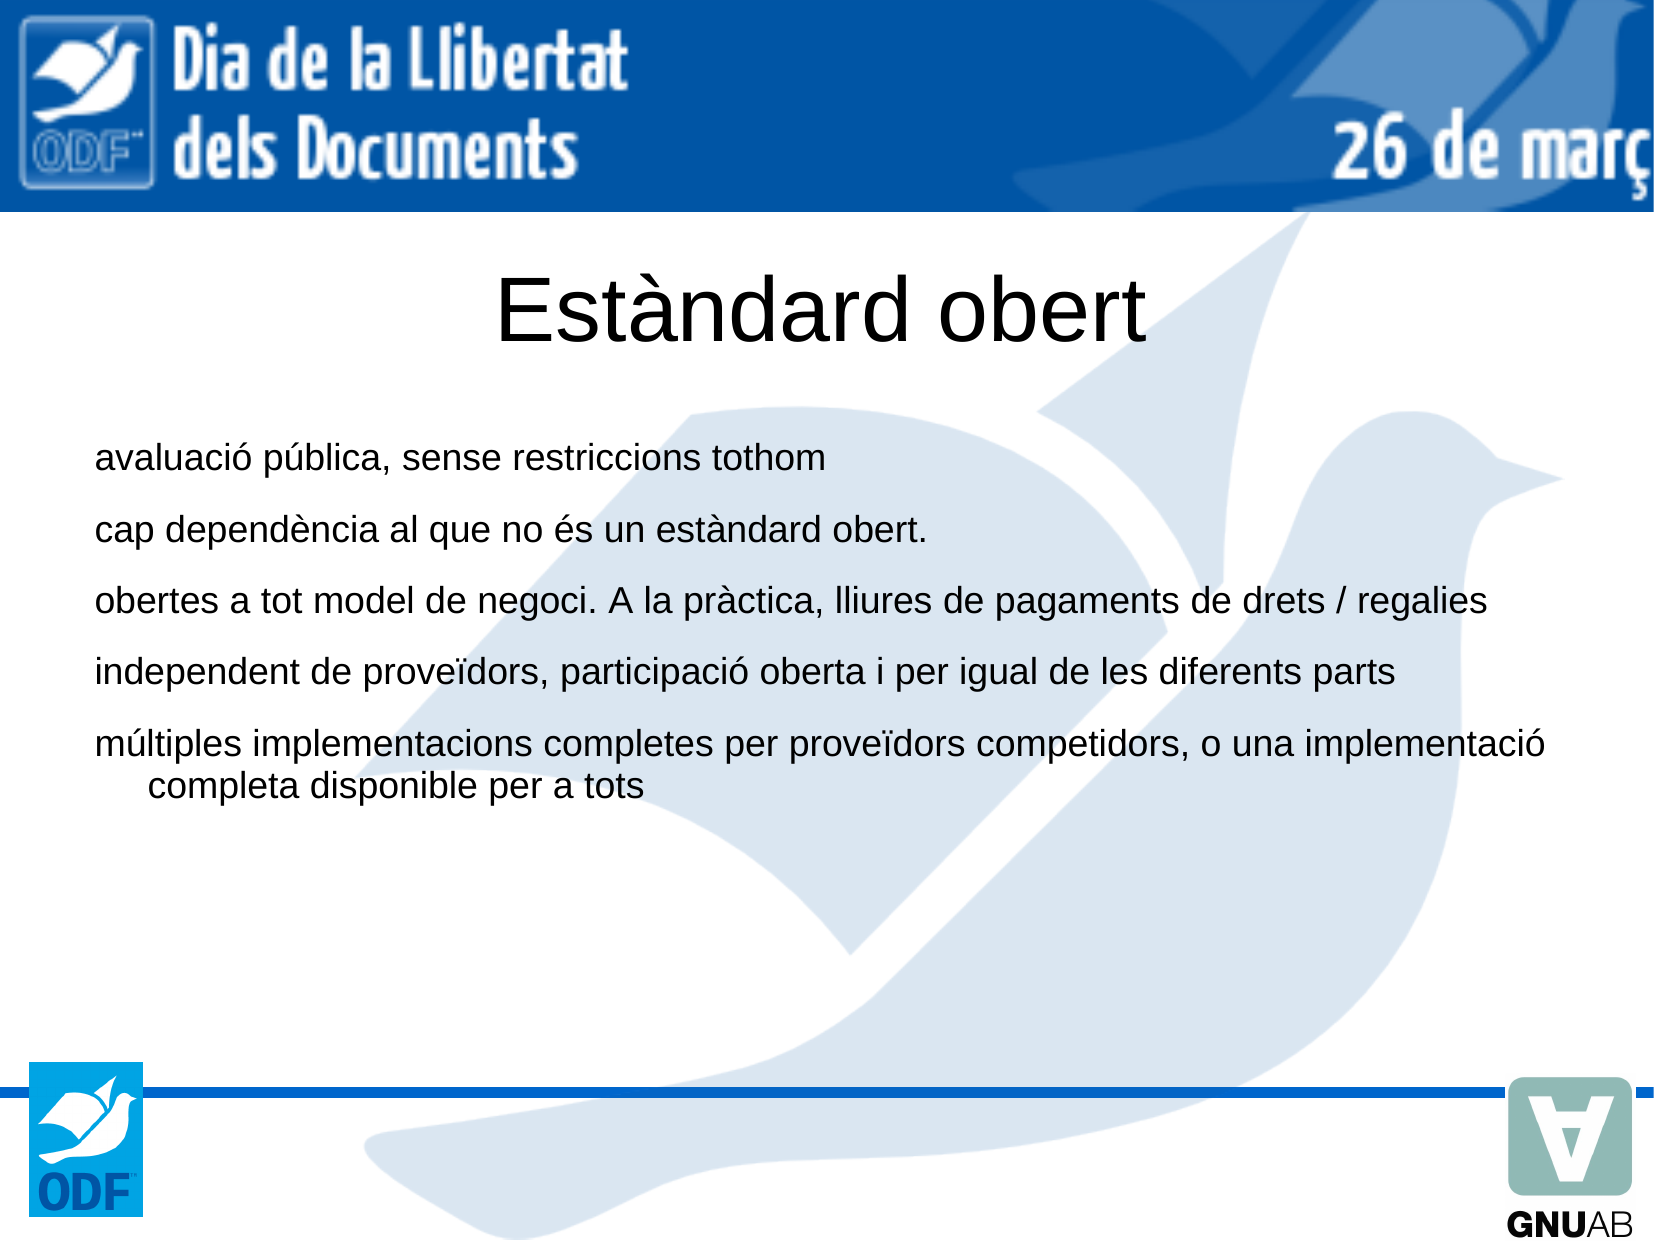

# Estàndard obert
avaluació pública, sense restriccions tothom
cap dependència al que no és un estàndard obert.
obertes a tot model de negoci. A la pràctica, lliures de pagaments de drets / regalies
independent de proveïdors, participació oberta i per igual de les diferents parts
múltiples implementacions completes per proveïdors competidors, o una implementació completa disponible per a tots